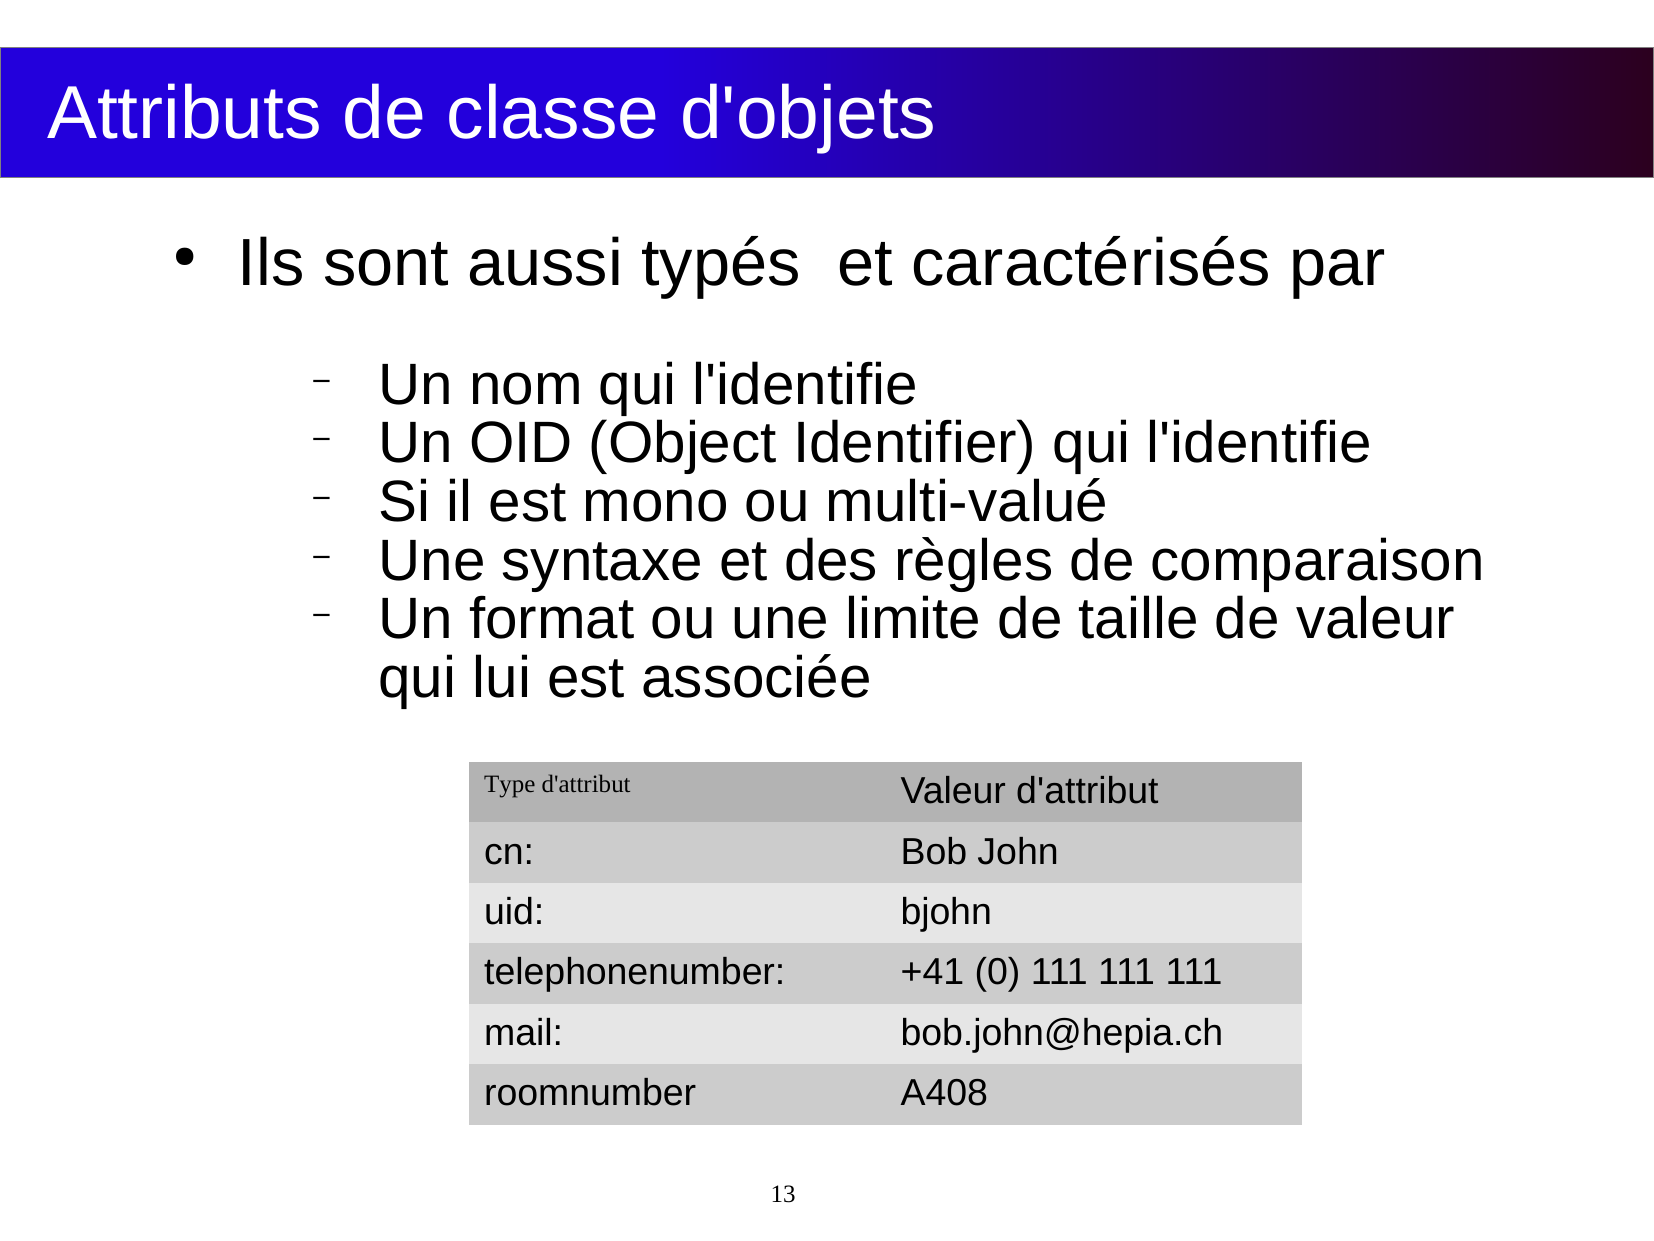

# Attributs de classe d'objets
Ils sont aussi typés et caractérisés par
Un nom qui l'identifie
Un OID (Object Identifier) qui l'identifie
Si il est mono ou multi-valué
Une syntaxe et des règles de comparaison
Un format ou une limite de taille de valeur qui lui est associée
| Type d'attribut | Valeur d'attribut |
| --- | --- |
| cn: | Bob John |
| uid: | bjohn |
| telephonenumber: | +41 (0) 111 111 111 |
| mail: | bob.john@hepia.ch |
| roomnumber | A408 |